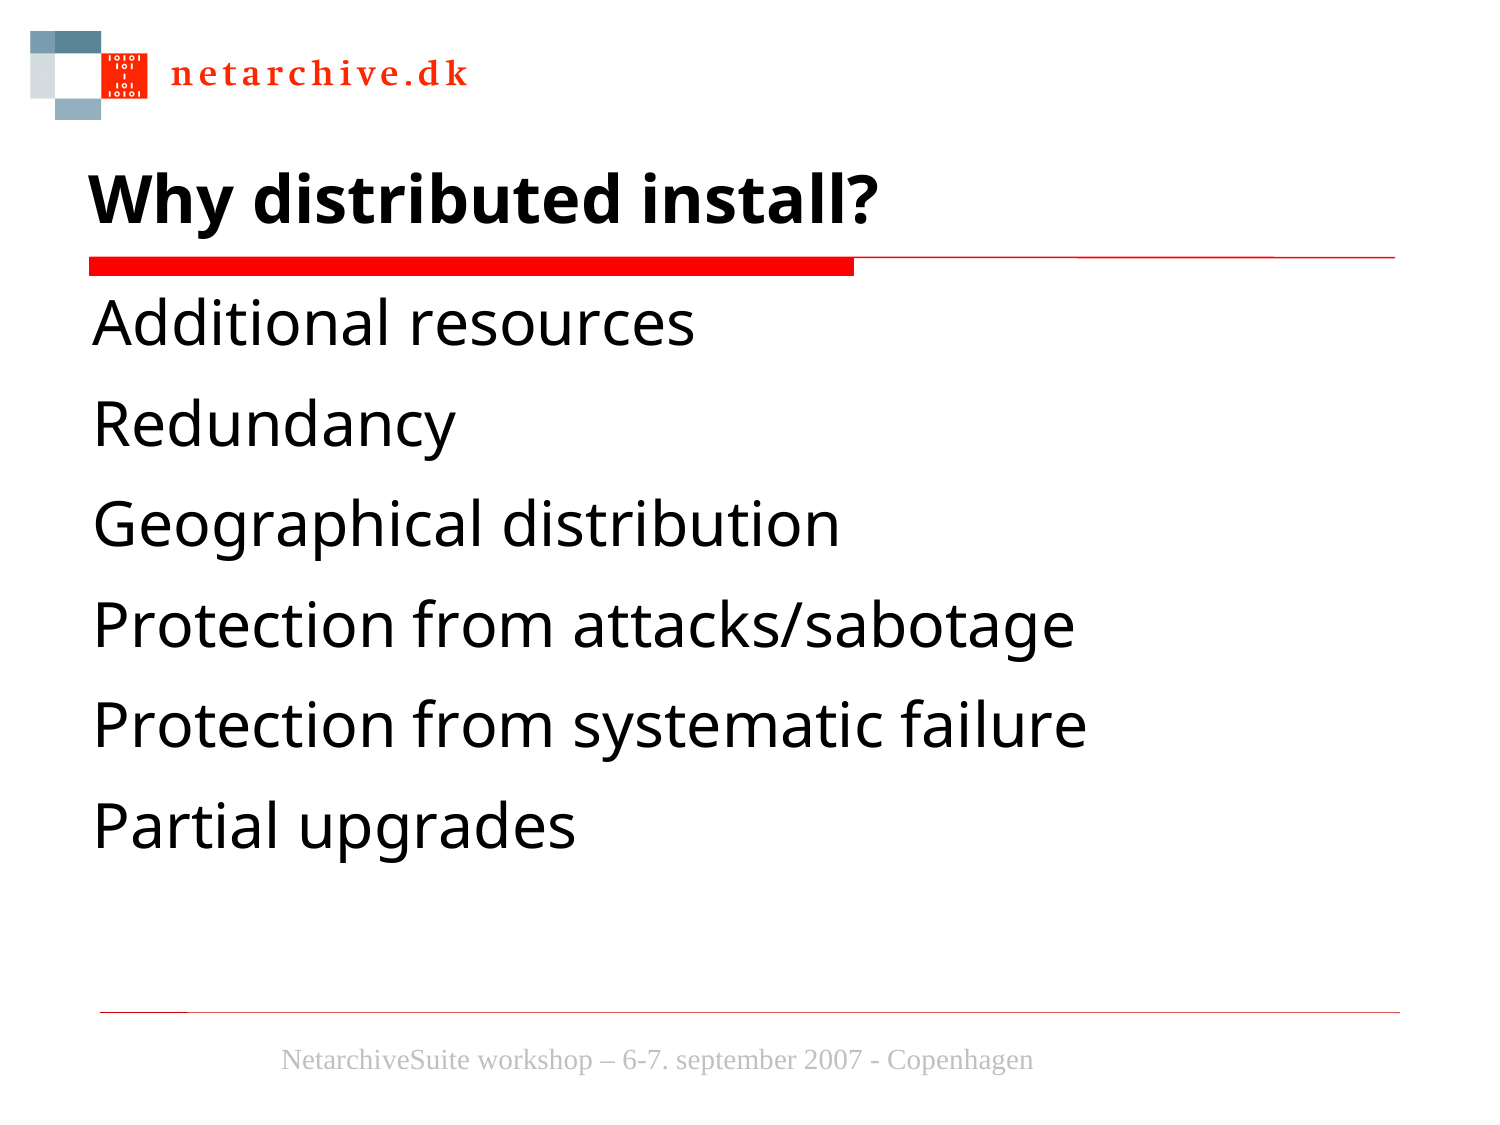

# Why distributed install?
Additional resources
Redundancy
Geographical distribution
Protection from attacks/sabotage
Protection from systematic failure
Partial upgrades